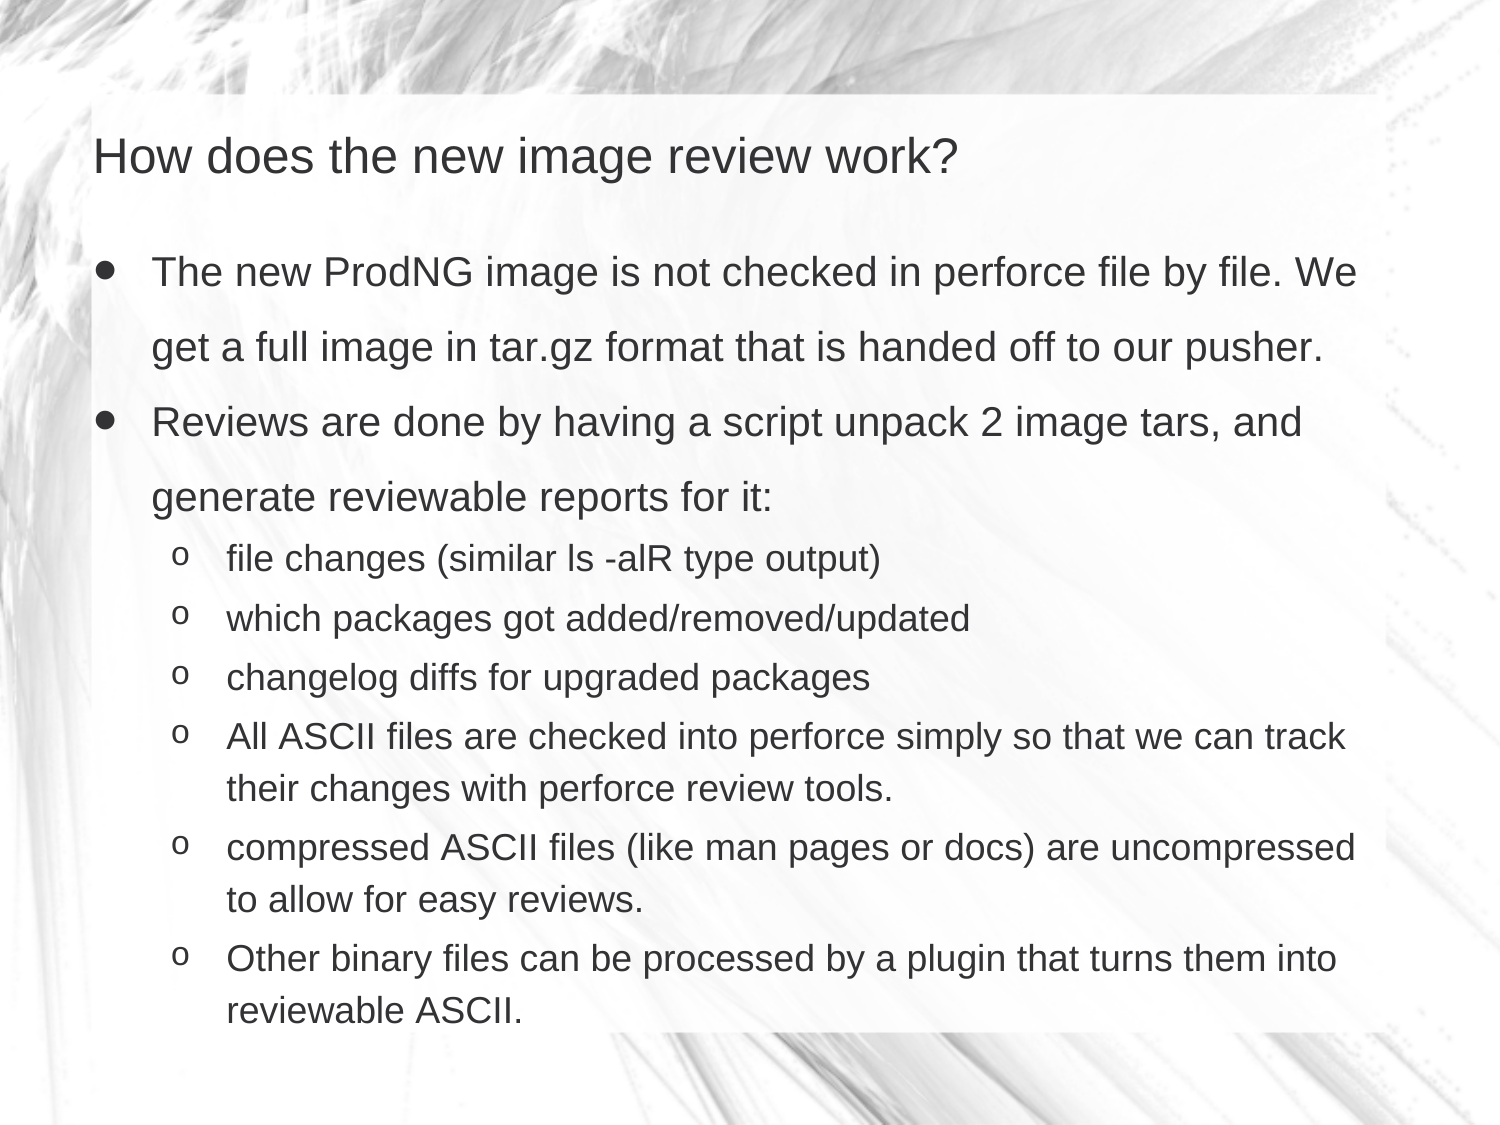

# How does the new image review work?
The new ProdNG image is not checked in perforce file by file. We get a full image in tar.gz format that is handed off to our pusher.
Reviews are done by having a script unpack 2 image tars, and generate reviewable reports for it:
file changes (similar ls -alR type output)
which packages got added/removed/updated
changelog diffs for upgraded packages
All ASCII files are checked into perforce simply so that we can track their changes with perforce review tools.
compressed ASCII files (like man pages or docs) are uncompressed to allow for easy reviews.
Other binary files can be processed by a plugin that turns them into reviewable ASCII.